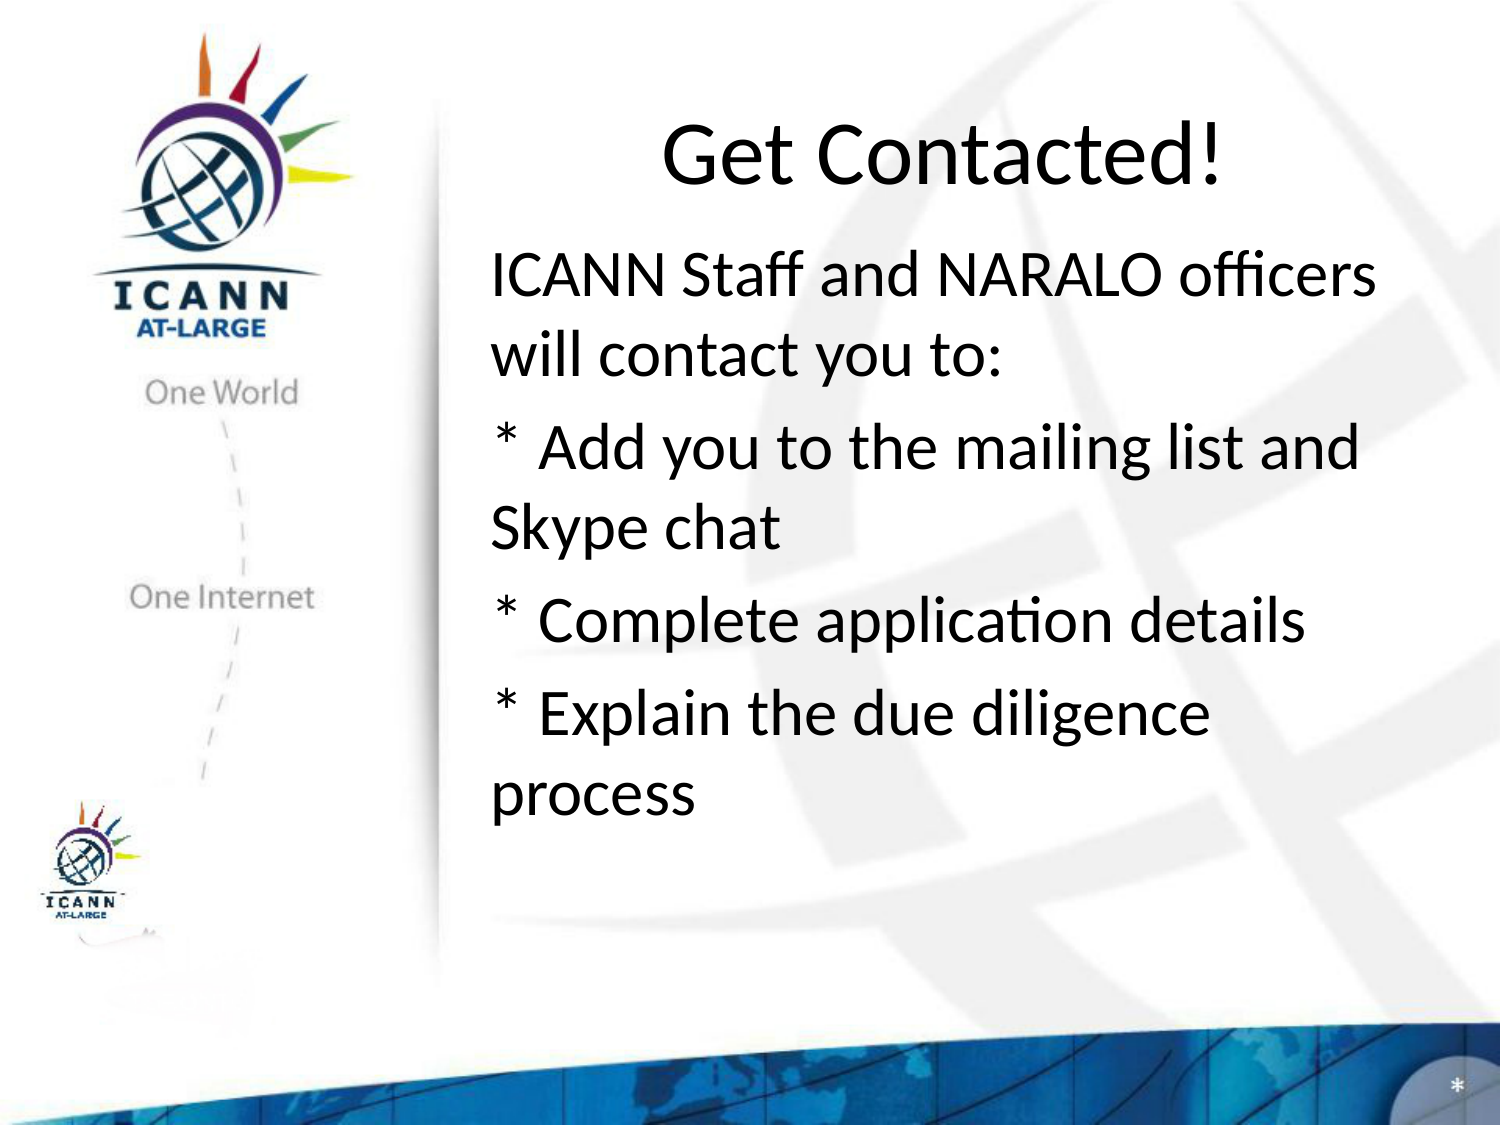

Get Contacted!
ICANN Staff and NARALO officers will contact you to:
* Add you to the mailing list and Skype chat
* Complete application details
* Explain the due diligence process
#